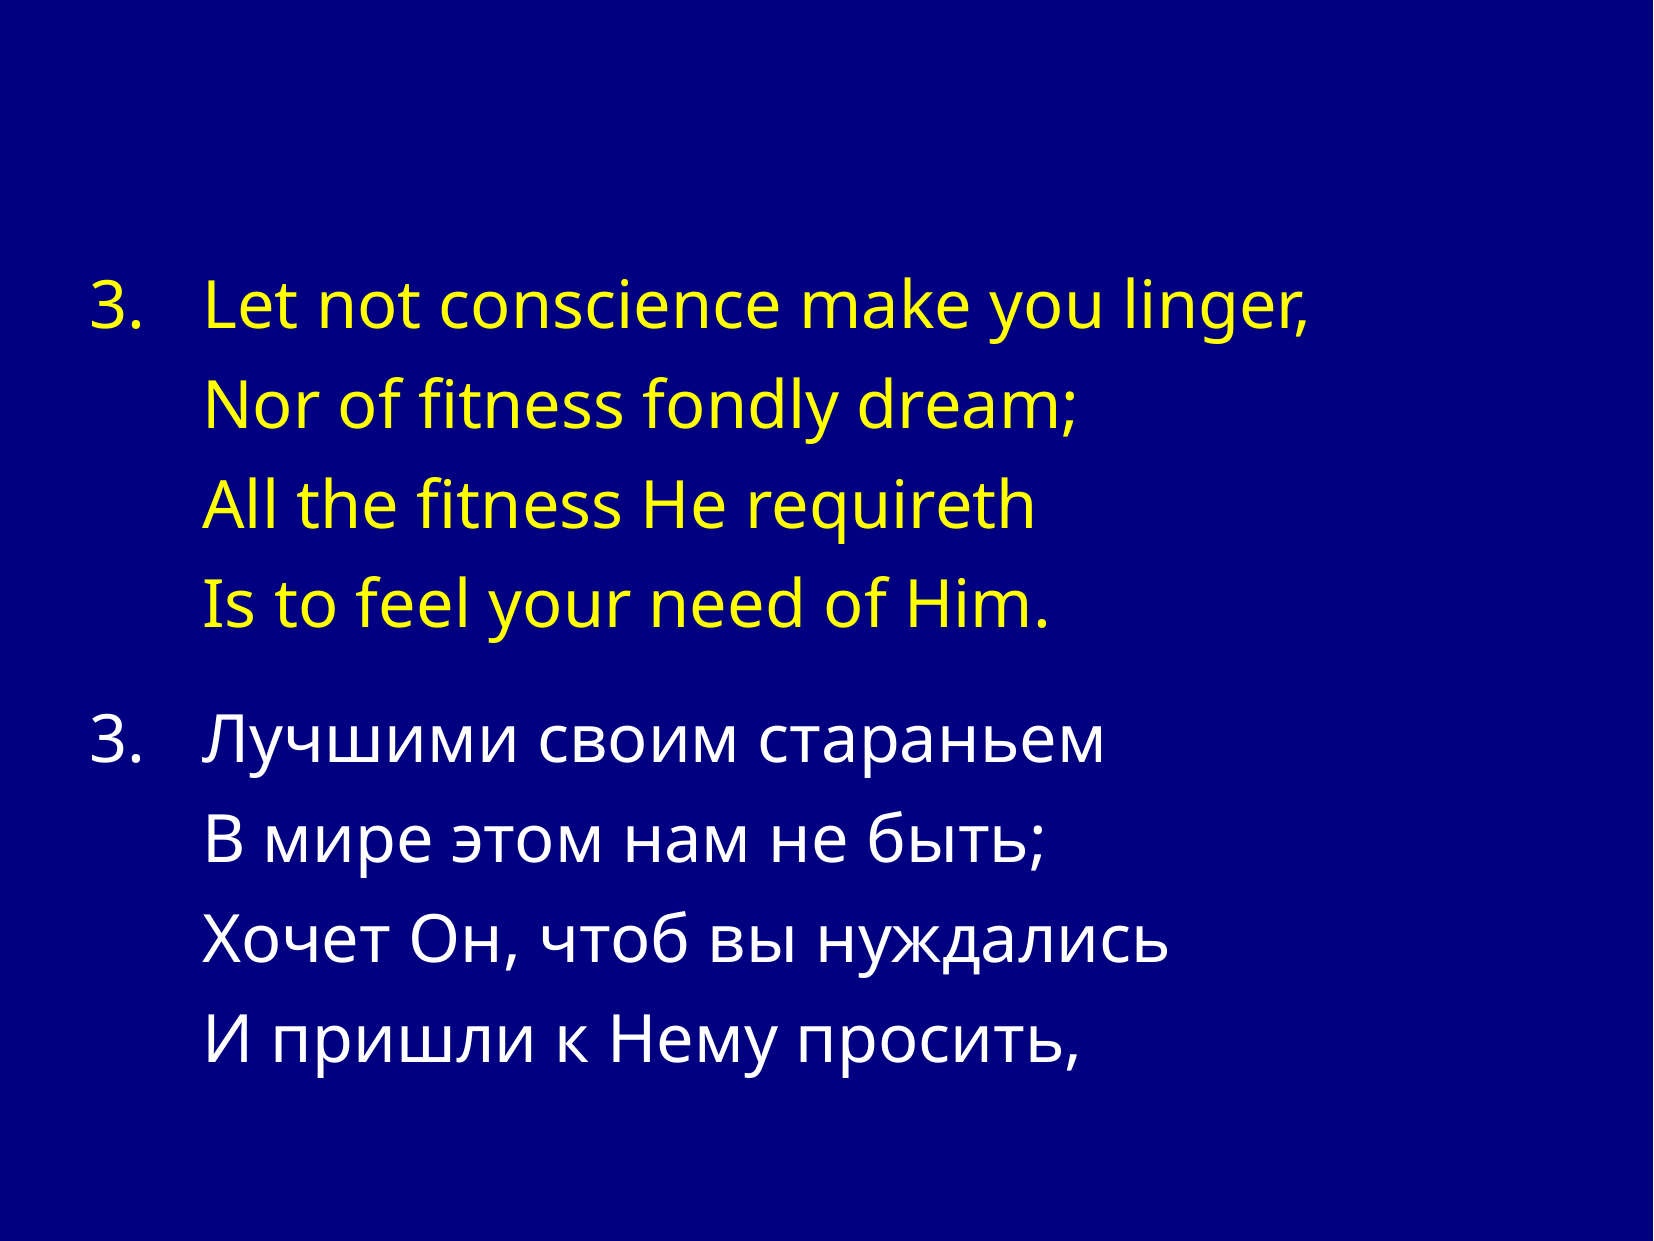

3.	Let not conscience make you linger,
	Nor of fitness fondly dream;
	All the fitness He requireth
	Is to feel your need of Him.
3.	Лучшими своим стараньем
	В мире этом нам не быть;
	Хочет Он, чтоб вы нуждались
	И пришли к Нему просить,